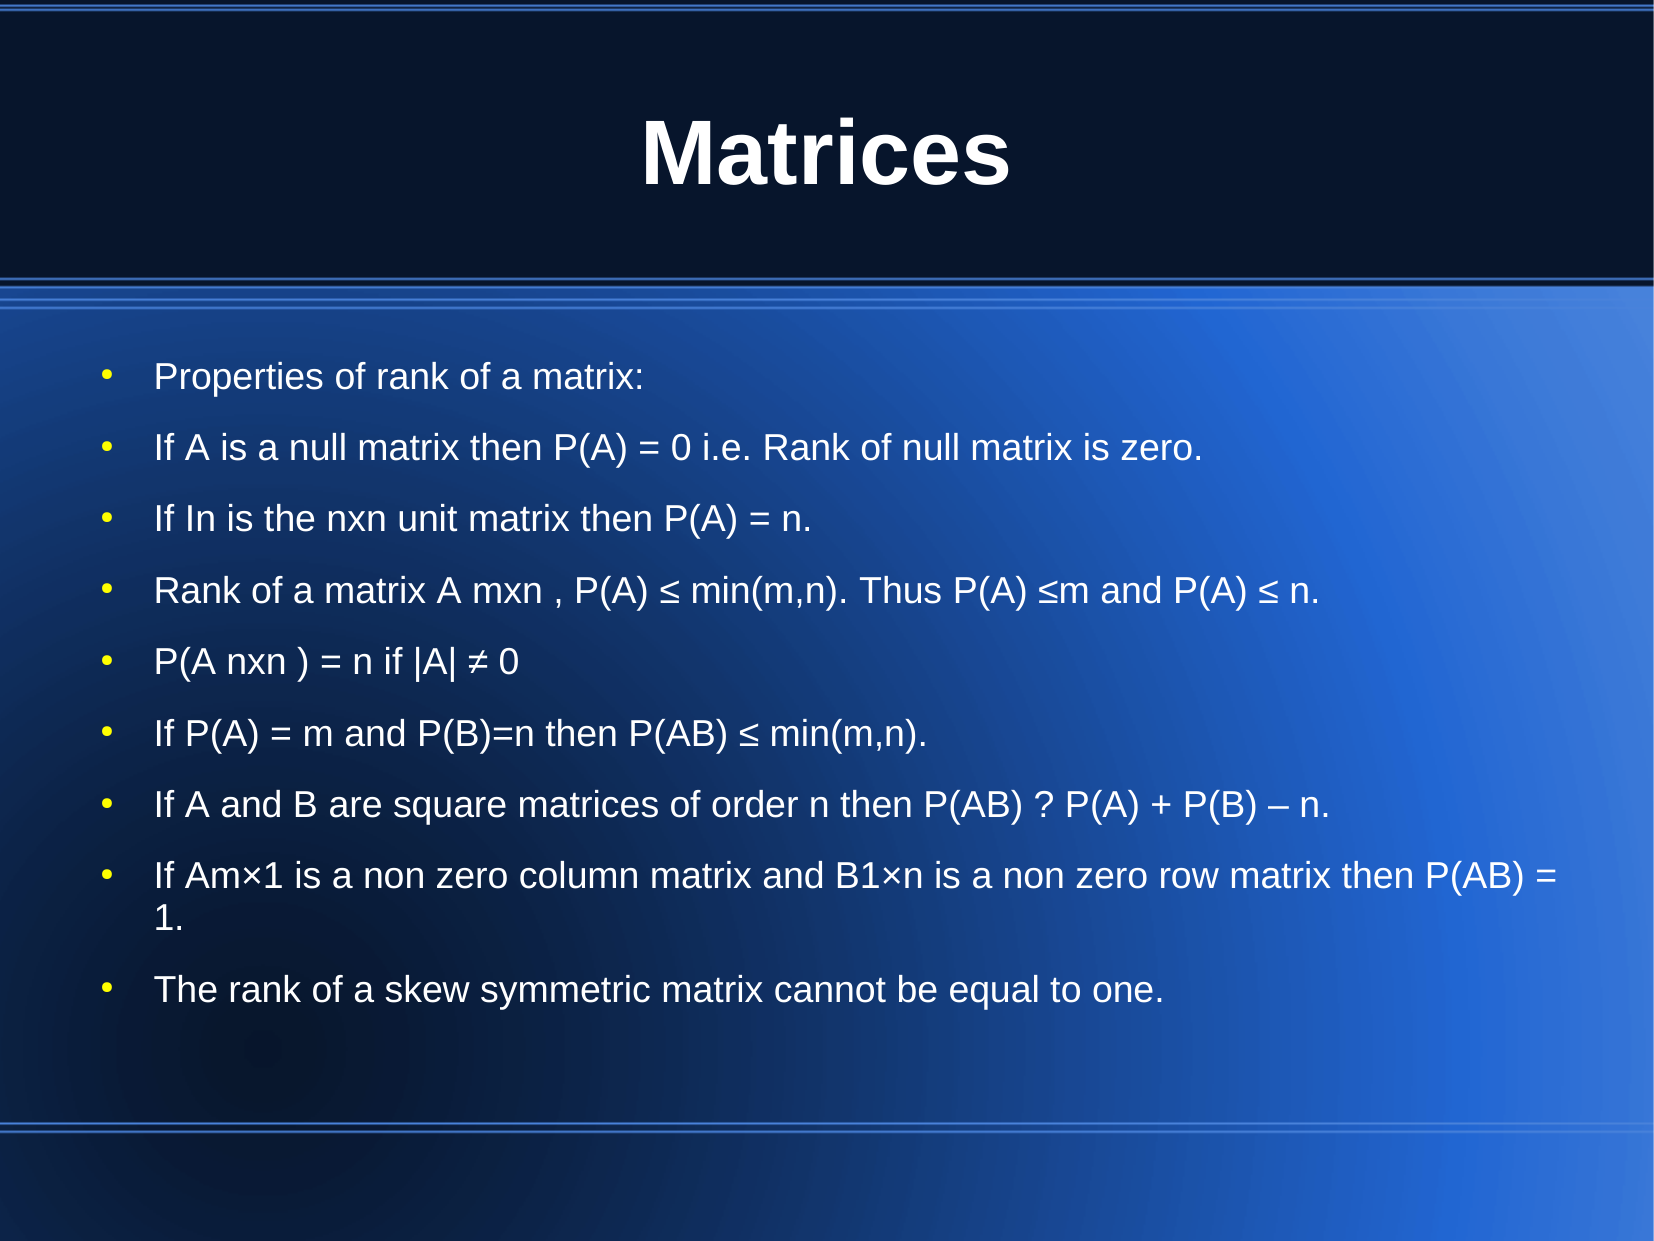

# Matrices
Properties of rank of a matrix:
If A is a null matrix then P(A) = 0 i.e. Rank of null matrix is zero.
If In is the nxn unit matrix then P(A) = n.
Rank of a matrix A mxn , P(A) ≤ min(m,n). Thus P(A) ≤m and P(A) ≤ n.
P(A nxn ) = n if |A| ≠ 0
If P(A) = m and P(B)=n then P(AB) ≤ min(m,n).
If A and B are square matrices of order n then P(AB) ? P(A) + P(B) – n.
If Am×1 is a non zero column matrix and B1×n is a non zero row matrix then P(AB) = 1.
The rank of a skew symmetric matrix cannot be equal to one.